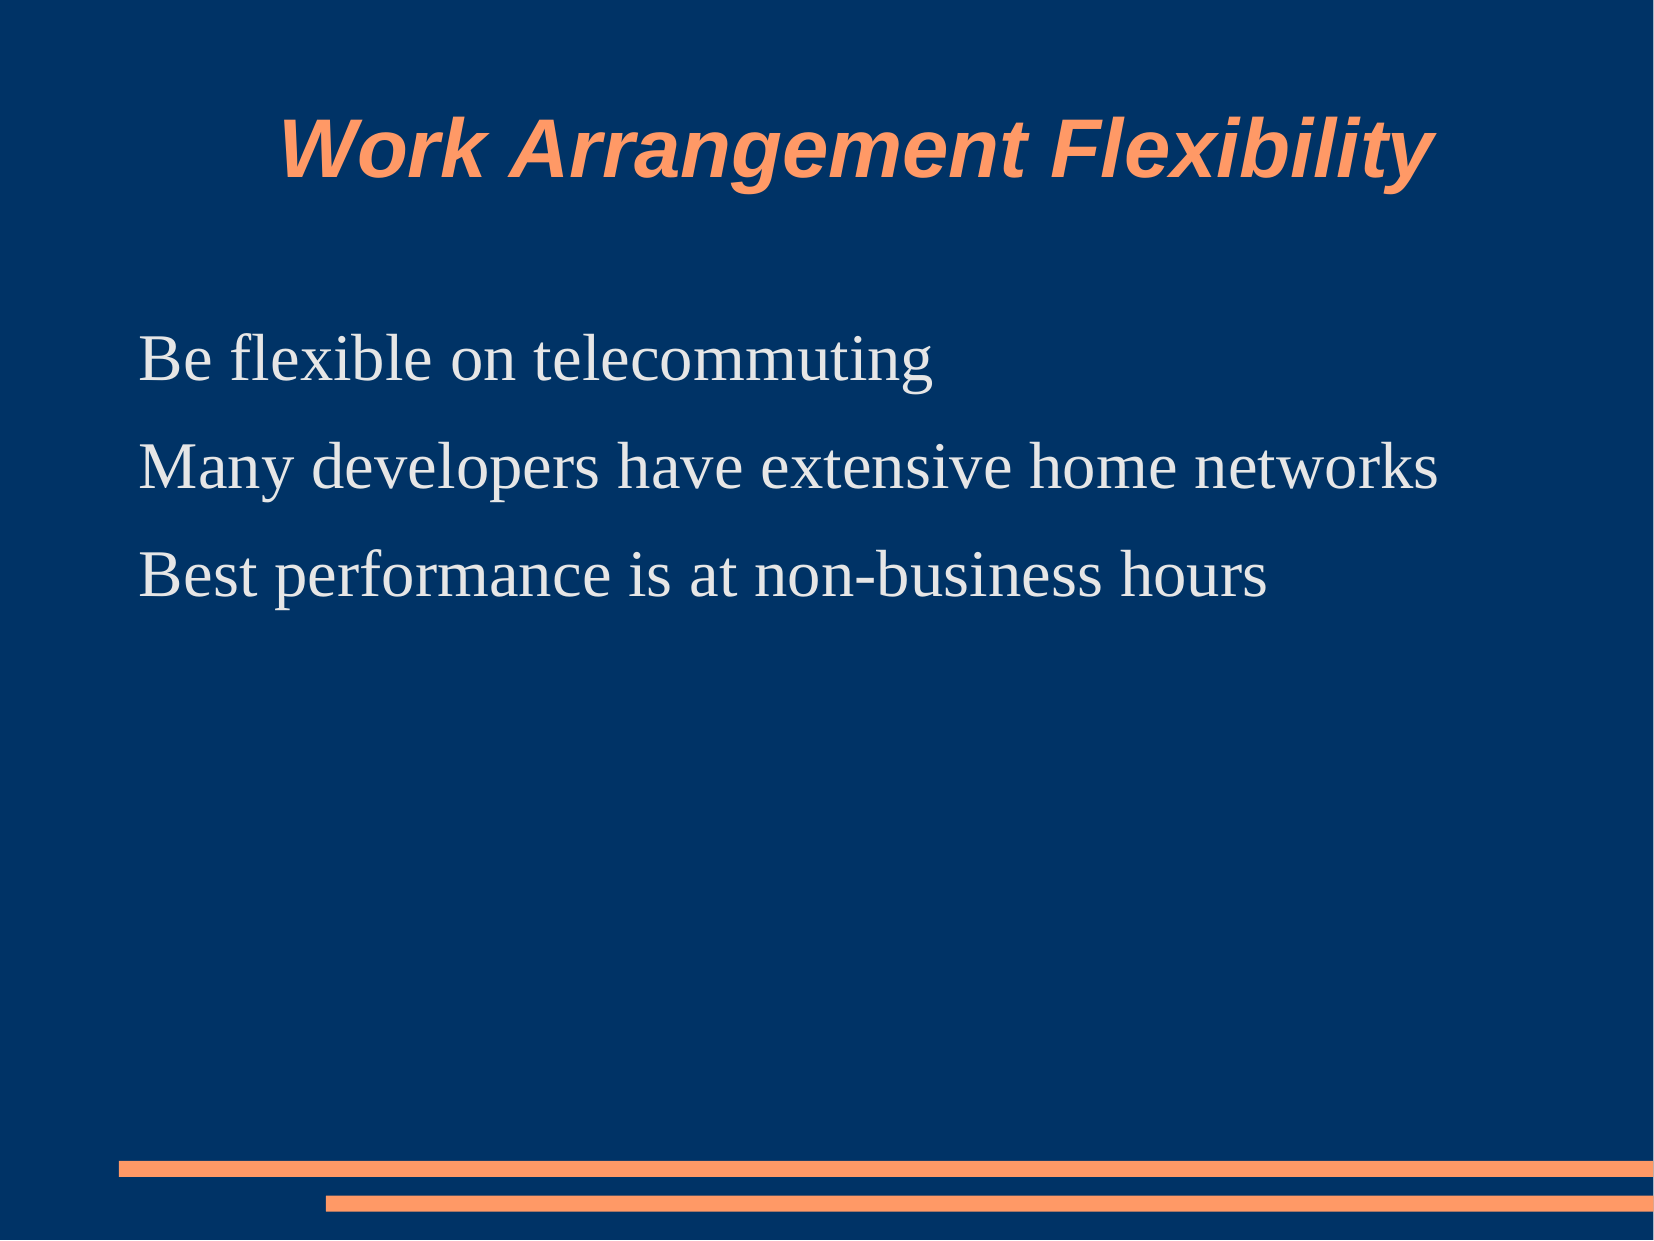

# Work Arrangement Flexibility
Be flexible on telecommuting
Many developers have extensive home networks
Best performance is at non-business hours